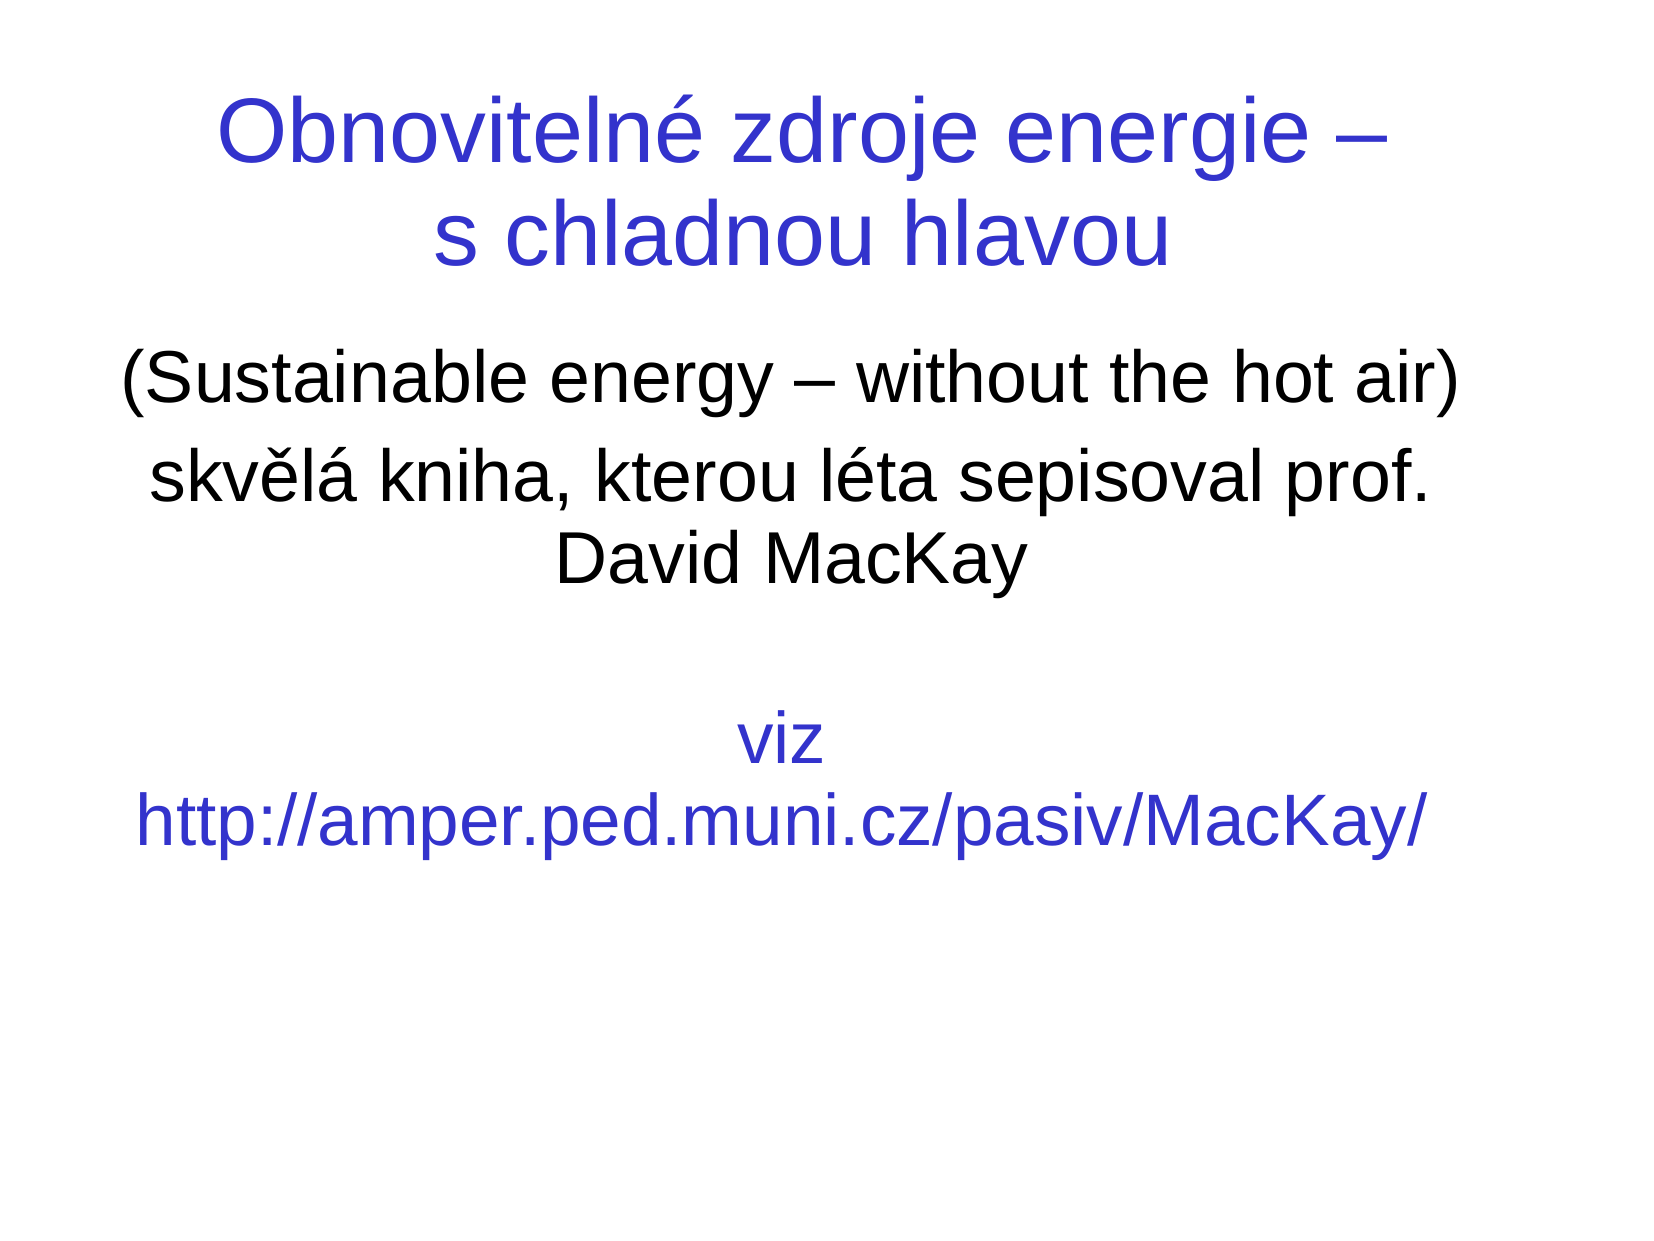

# Obnovitelné zdroje energie – s chladnou hlavou
(Sustainable energy – without the hot air)
skvělá kniha, kterou léta sepisoval prof. David MacKay
viz http://amper.ped.muni.cz/pasiv/MacKay/